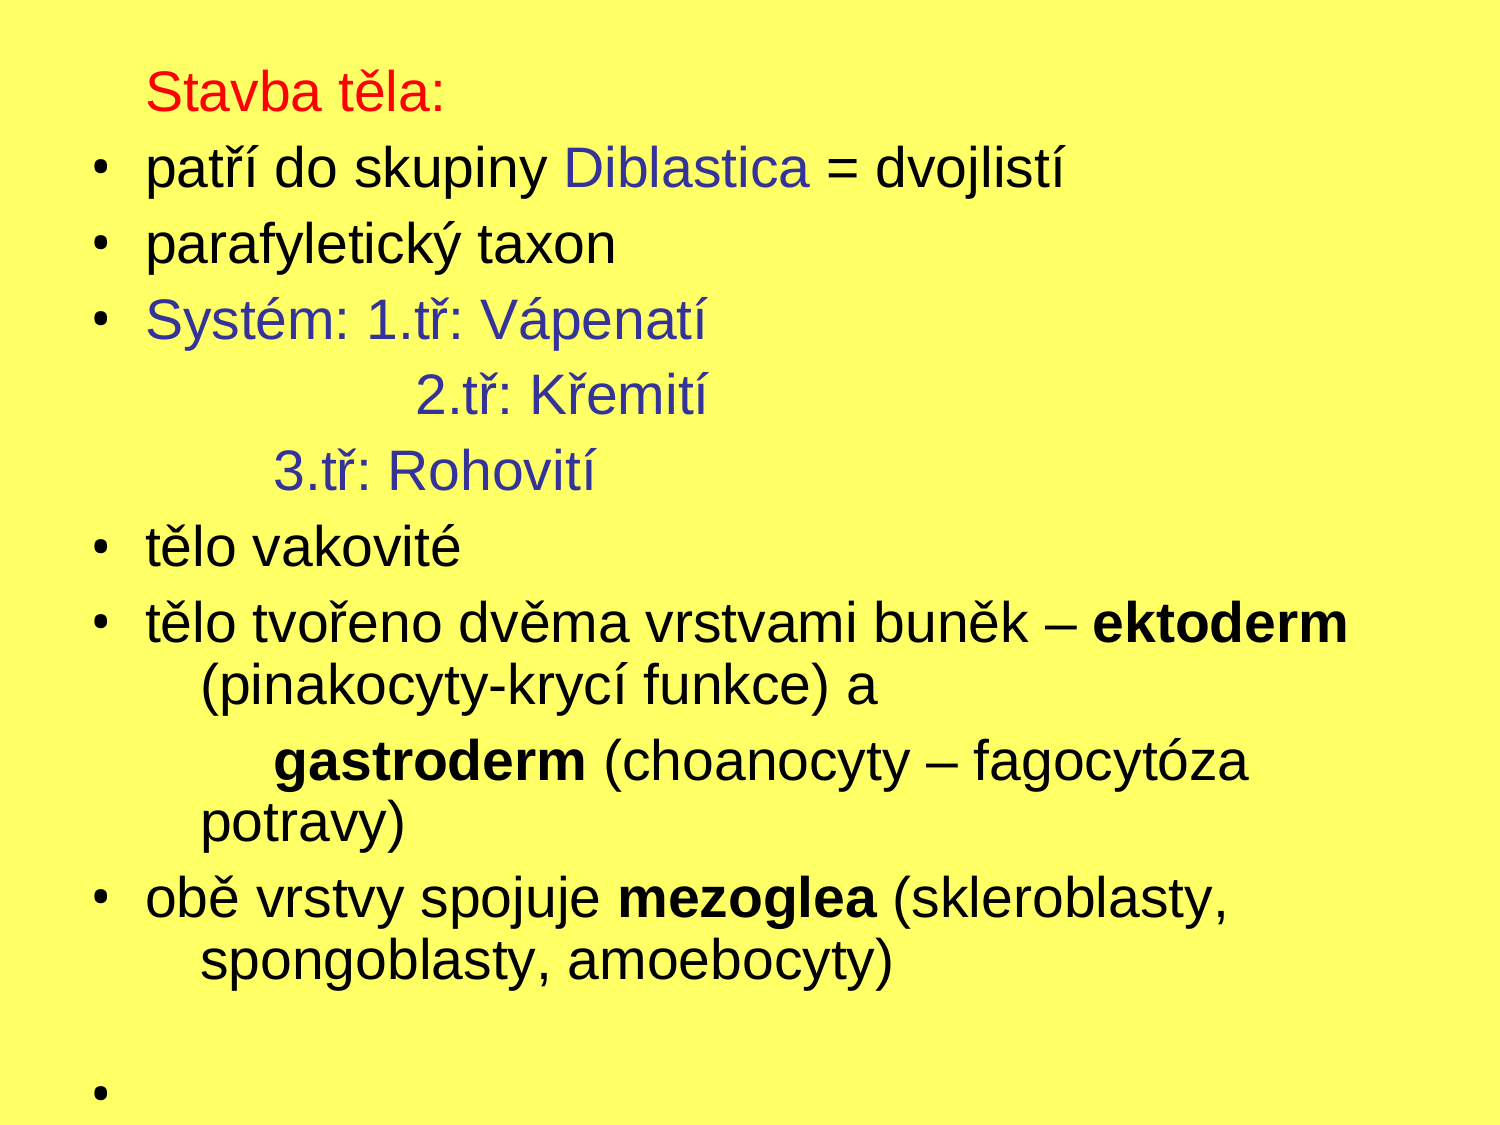

#
Stavba těla:
patří do skupiny Diblastica = dvojlistí
parafyletický taxon
Systém: 1.tř: Vápenatí
		 2.tř: Křemití
			3.tř: Rohovití
tělo vakovité
tělo tvořeno dvěma vrstvami buněk – ektoderm (pinakocyty-krycí funkce) a
	gastroderm (choanocyty – fagocytóza potravy)
obě vrstvy spojuje mezoglea (skleroblasty, spongoblasty, amoebocyty)